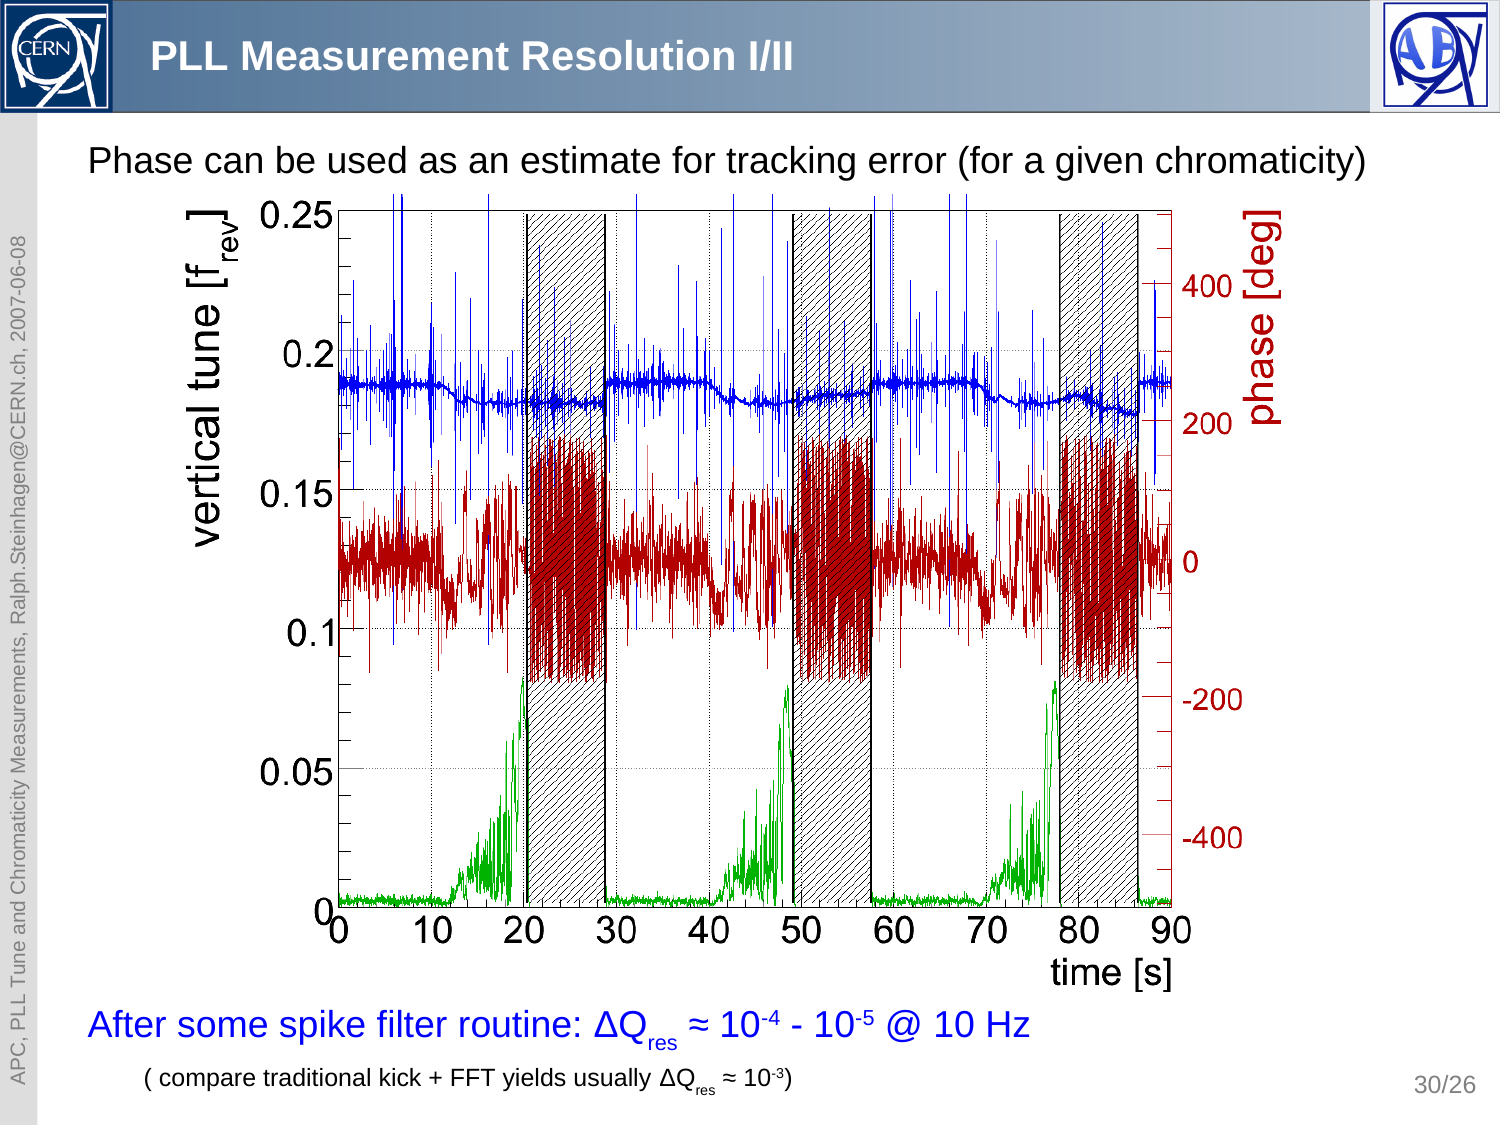

# PLL Measurement Resolution I/II
Phase can be used as an estimate for tracking error (for a given chromaticity)
After some spike filter routine: ΔQres ≈ 10-4 - 10-5 @ 10 Hz			( compare traditional kick + FFT yields usually ΔQres ≈ 10-3)